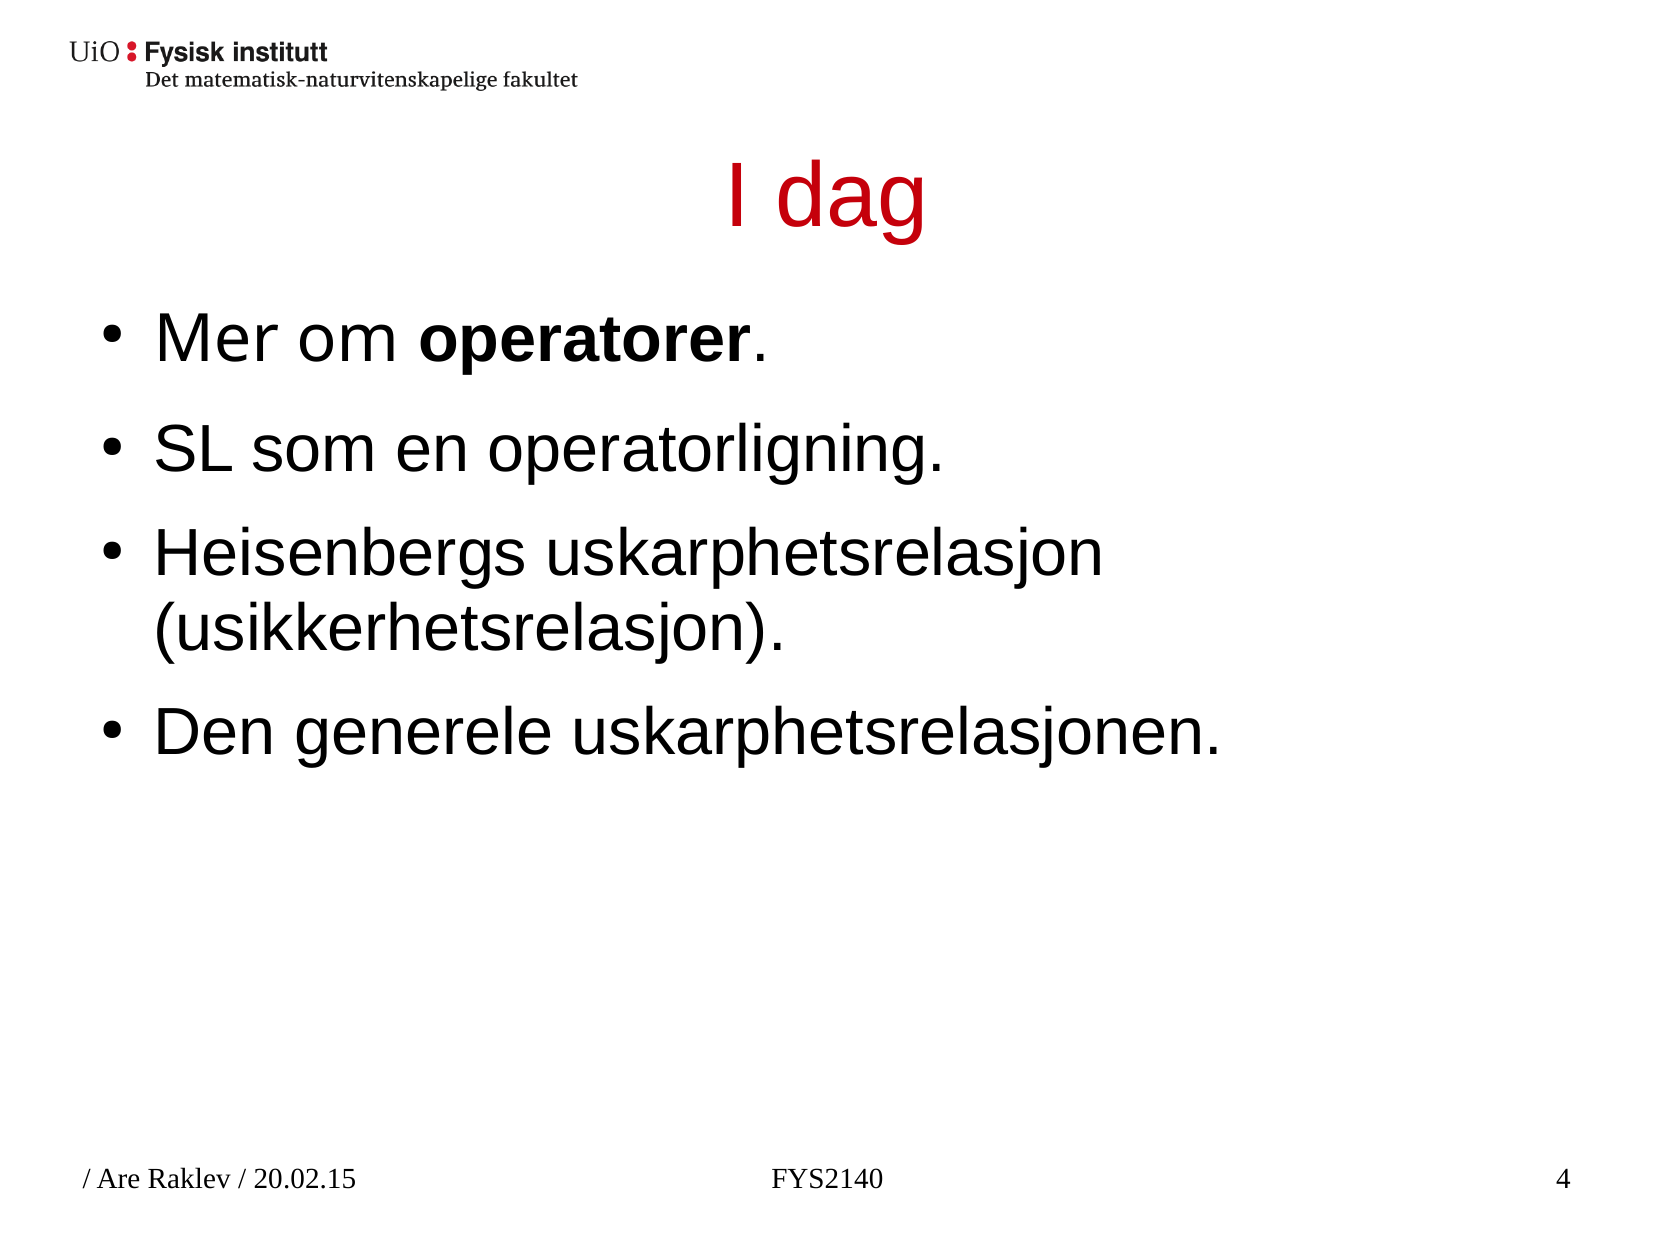

# I dag
Mer om operatorer.
SL som en operatorligning.
Heisenbergs uskarphetsrelasjon (usikkerhetsrelasjon).
Den generele uskarphetsrelasjonen.
/ Are Raklev / 20.02.15
FYS2140
4